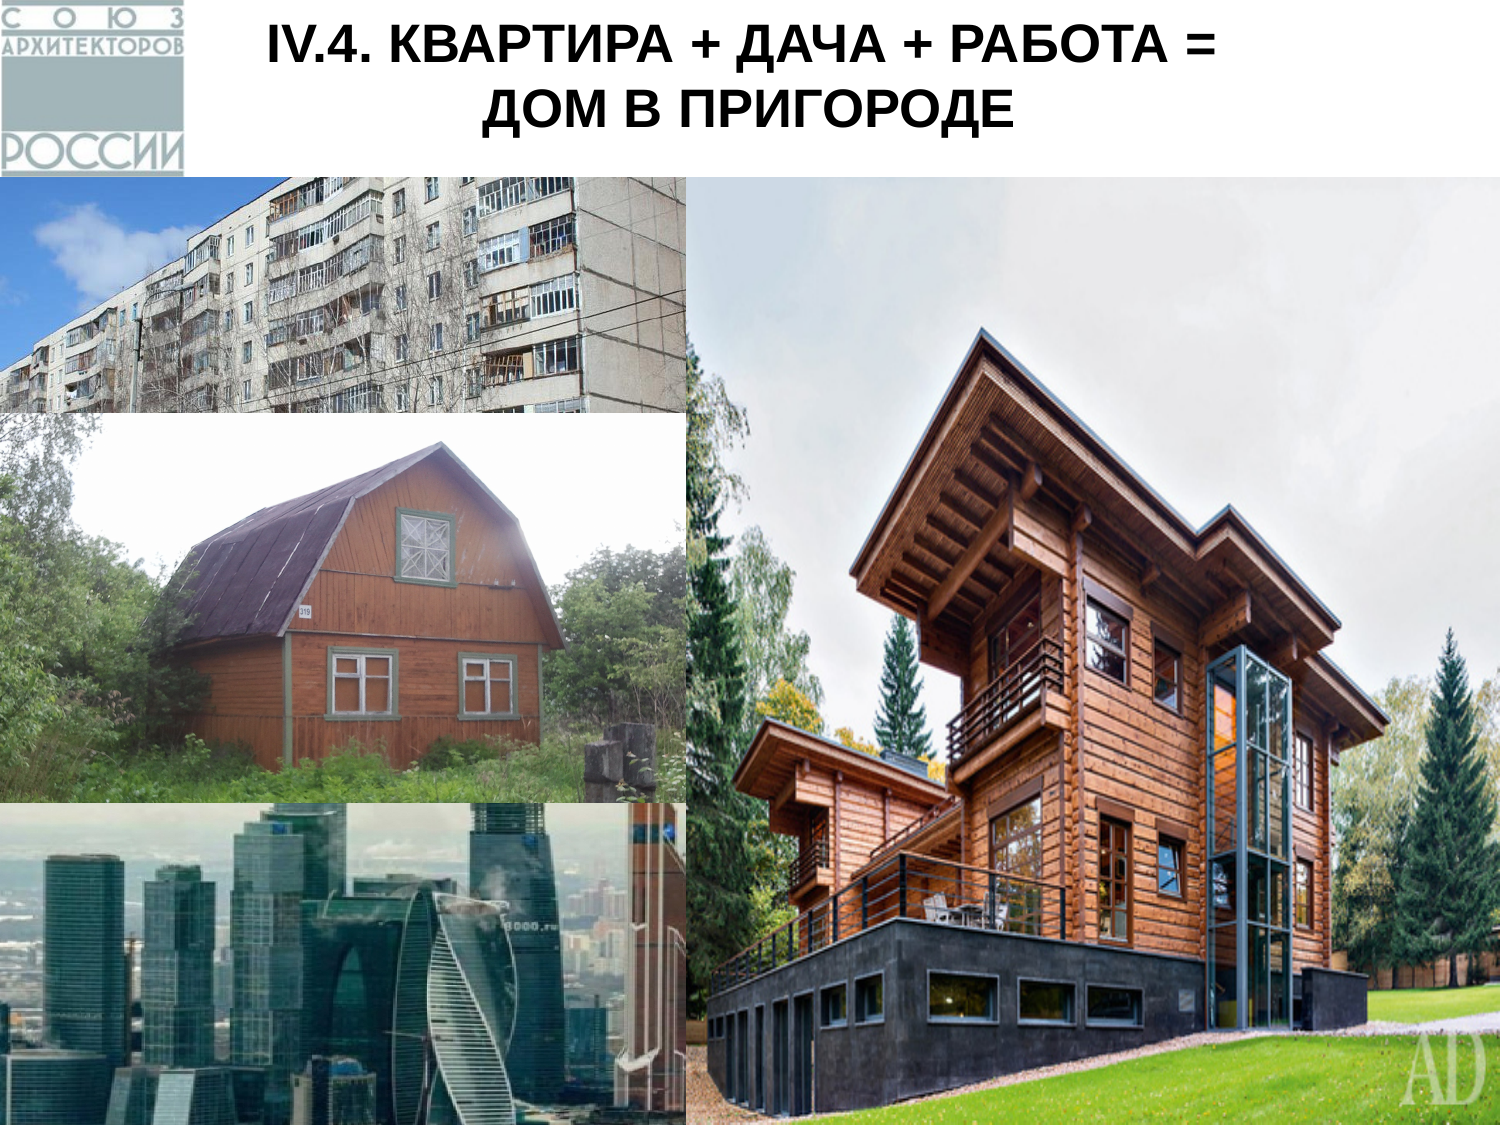

IV.4. КВАРТИРА + ДАЧА + РАБОТА =
ДОМ В ПРИГОРОДЕ
Екатеринбург,
2016